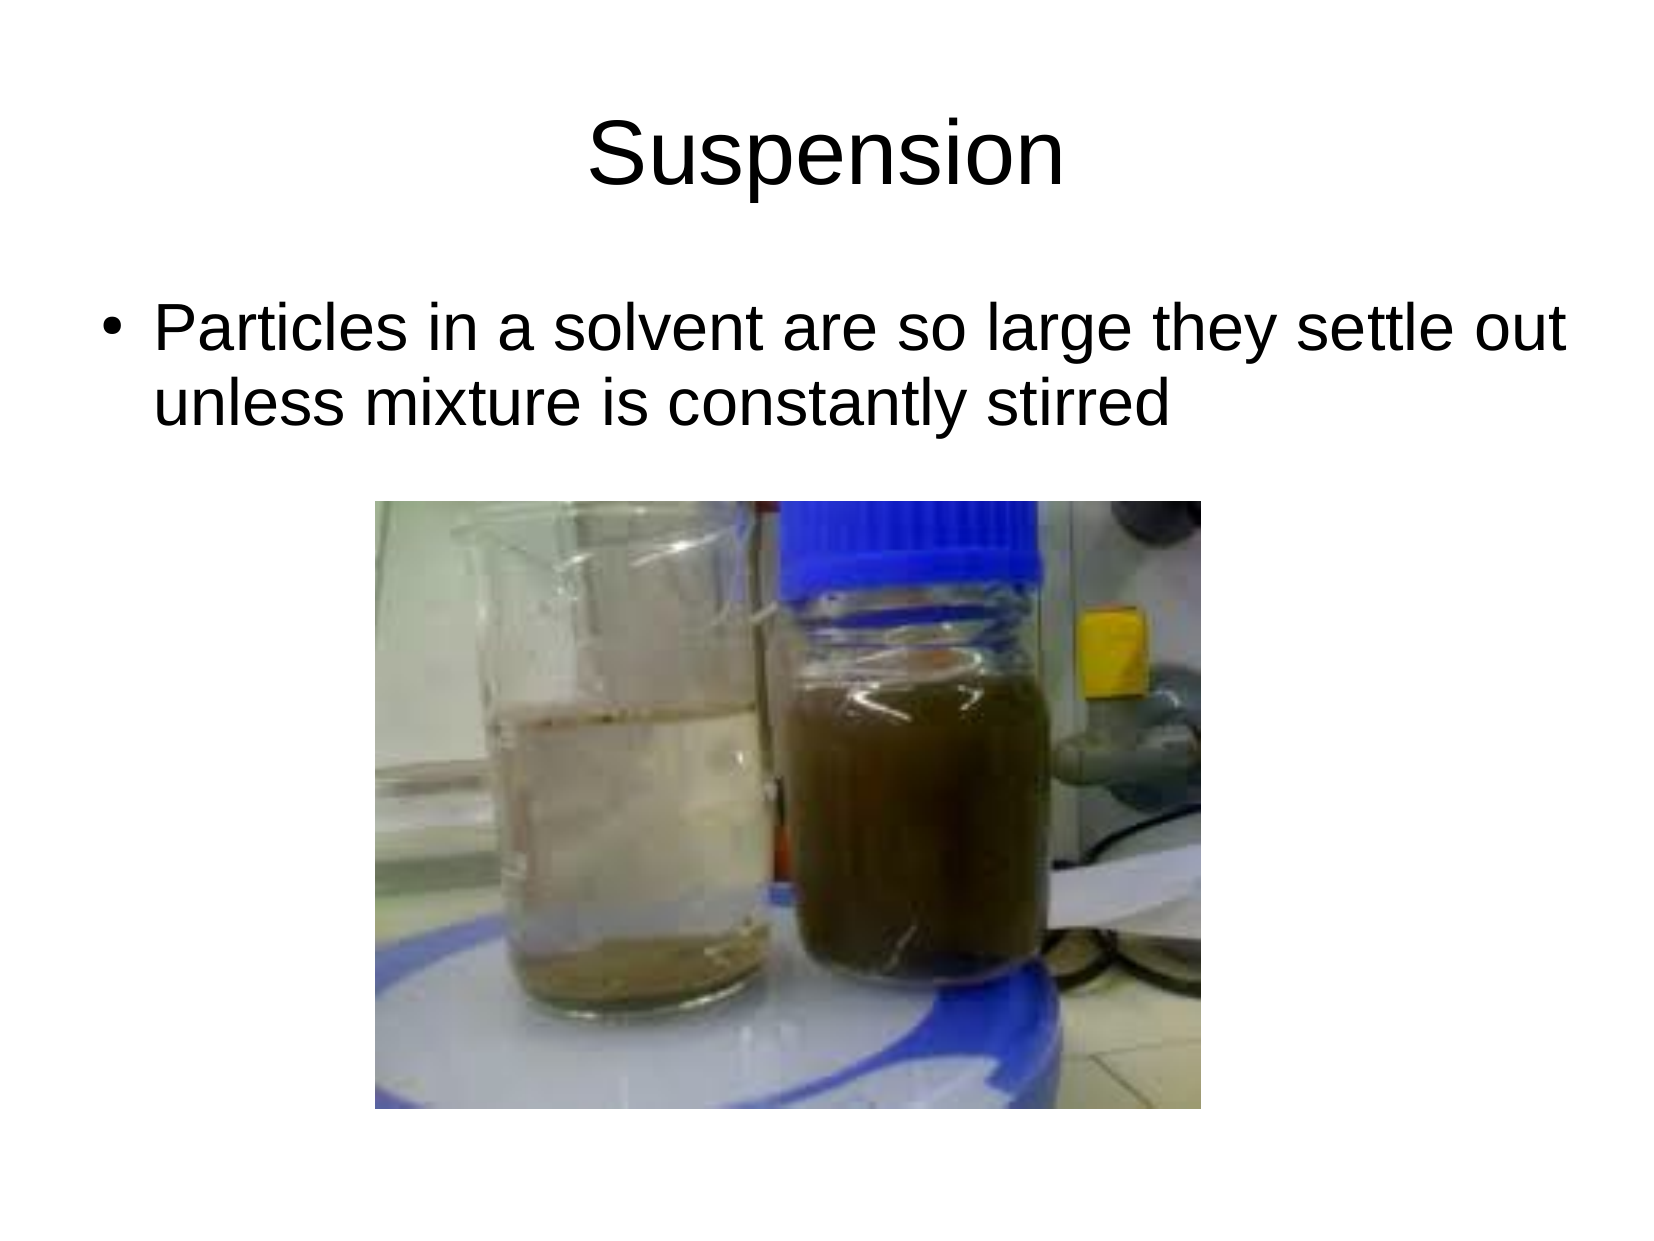

# Suspension
Particles in a solvent are so large they settle out unless mixture is constantly stirred